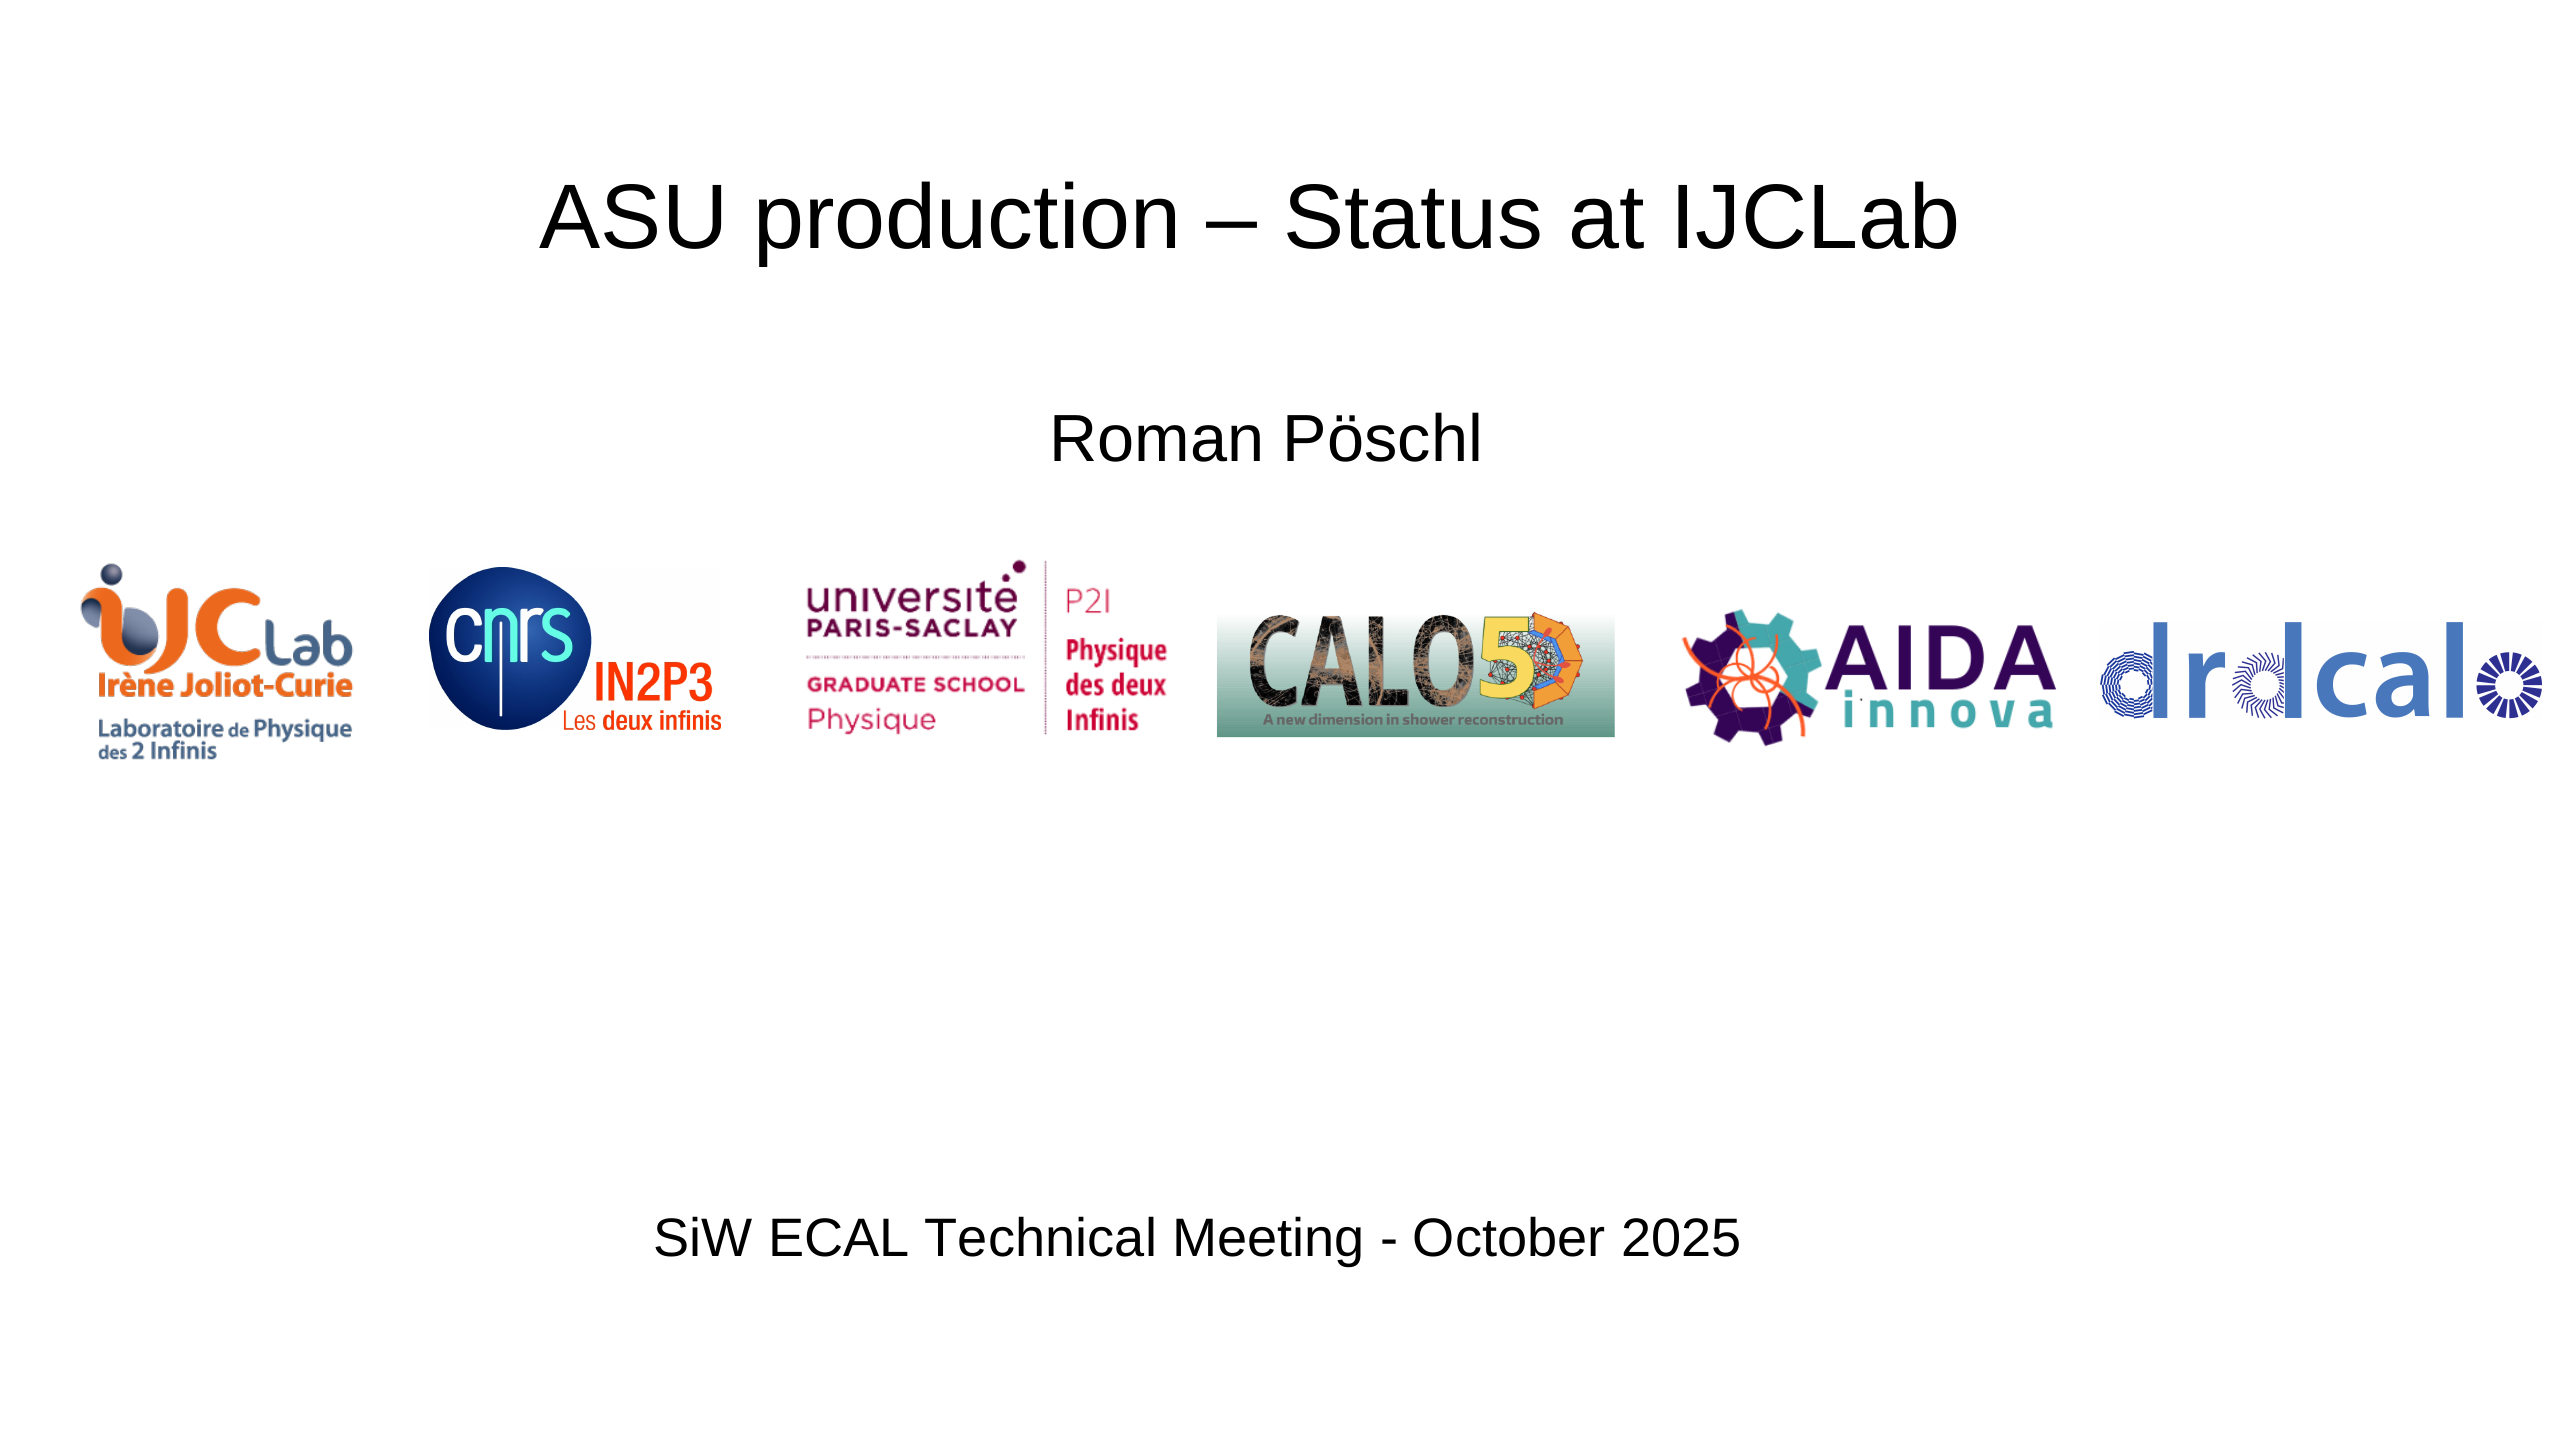

ASU production – Status at IJCLab
Roman Pöschl
SiW ECAL Technical Meeting - October 2025